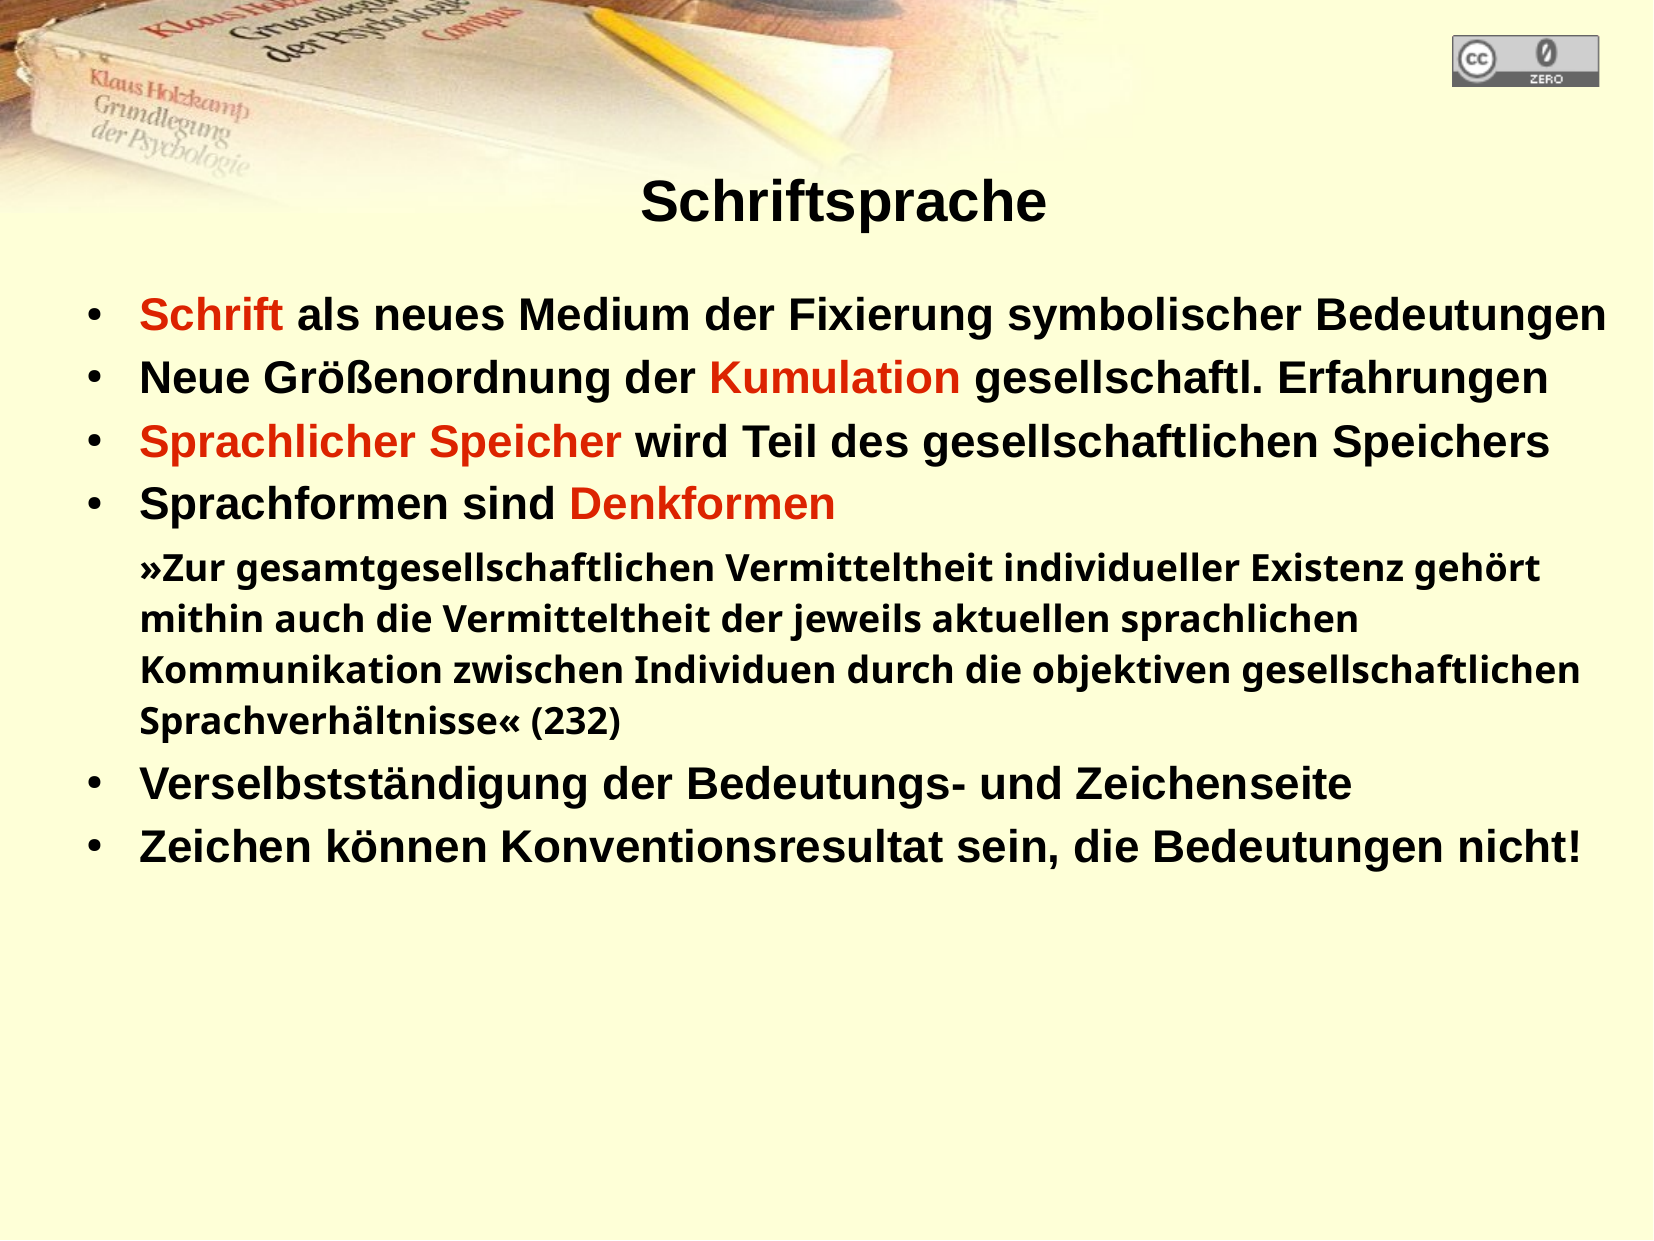

# Schriftsprache
Schrift als neues Medium der Fixierung symbolischer Bedeutungen
Neue Größenordnung der Kumulation gesellschaftl. Erfahrungen
Sprachlicher Speicher wird Teil des gesellschaftlichen Speichers
Sprachformen sind Denkformen
»Zur gesamtgesellschaftlichen Vermitteltheit individueller Existenz gehört mithin auch die Vermitteltheit der jeweils aktuellen sprachlichen Kommunikation zwischen Individuen durch die objektiven gesellschaftlichen Sprachverhältnisse« (232)
Verselbstständigung der Bedeutungs- und Zeichenseite
Zeichen können Konventionsresultat sein, die Bedeutungen nicht!